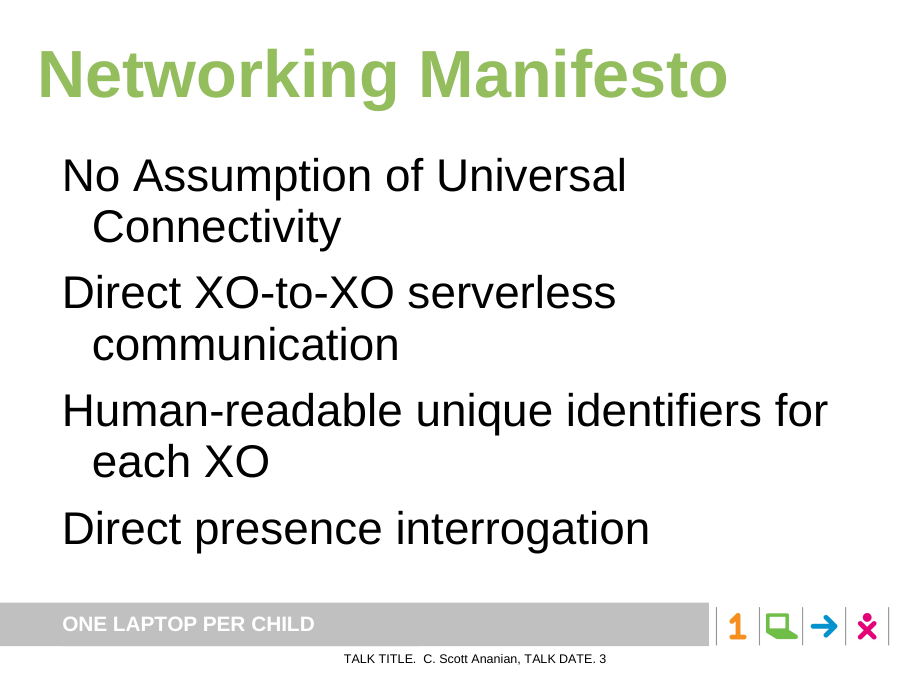

# Networking Manifesto
No Assumption of Universal Connectivity
Direct XO-to-XO serverless communication
Human-readable unique identifiers for each XO
Direct presence interrogation